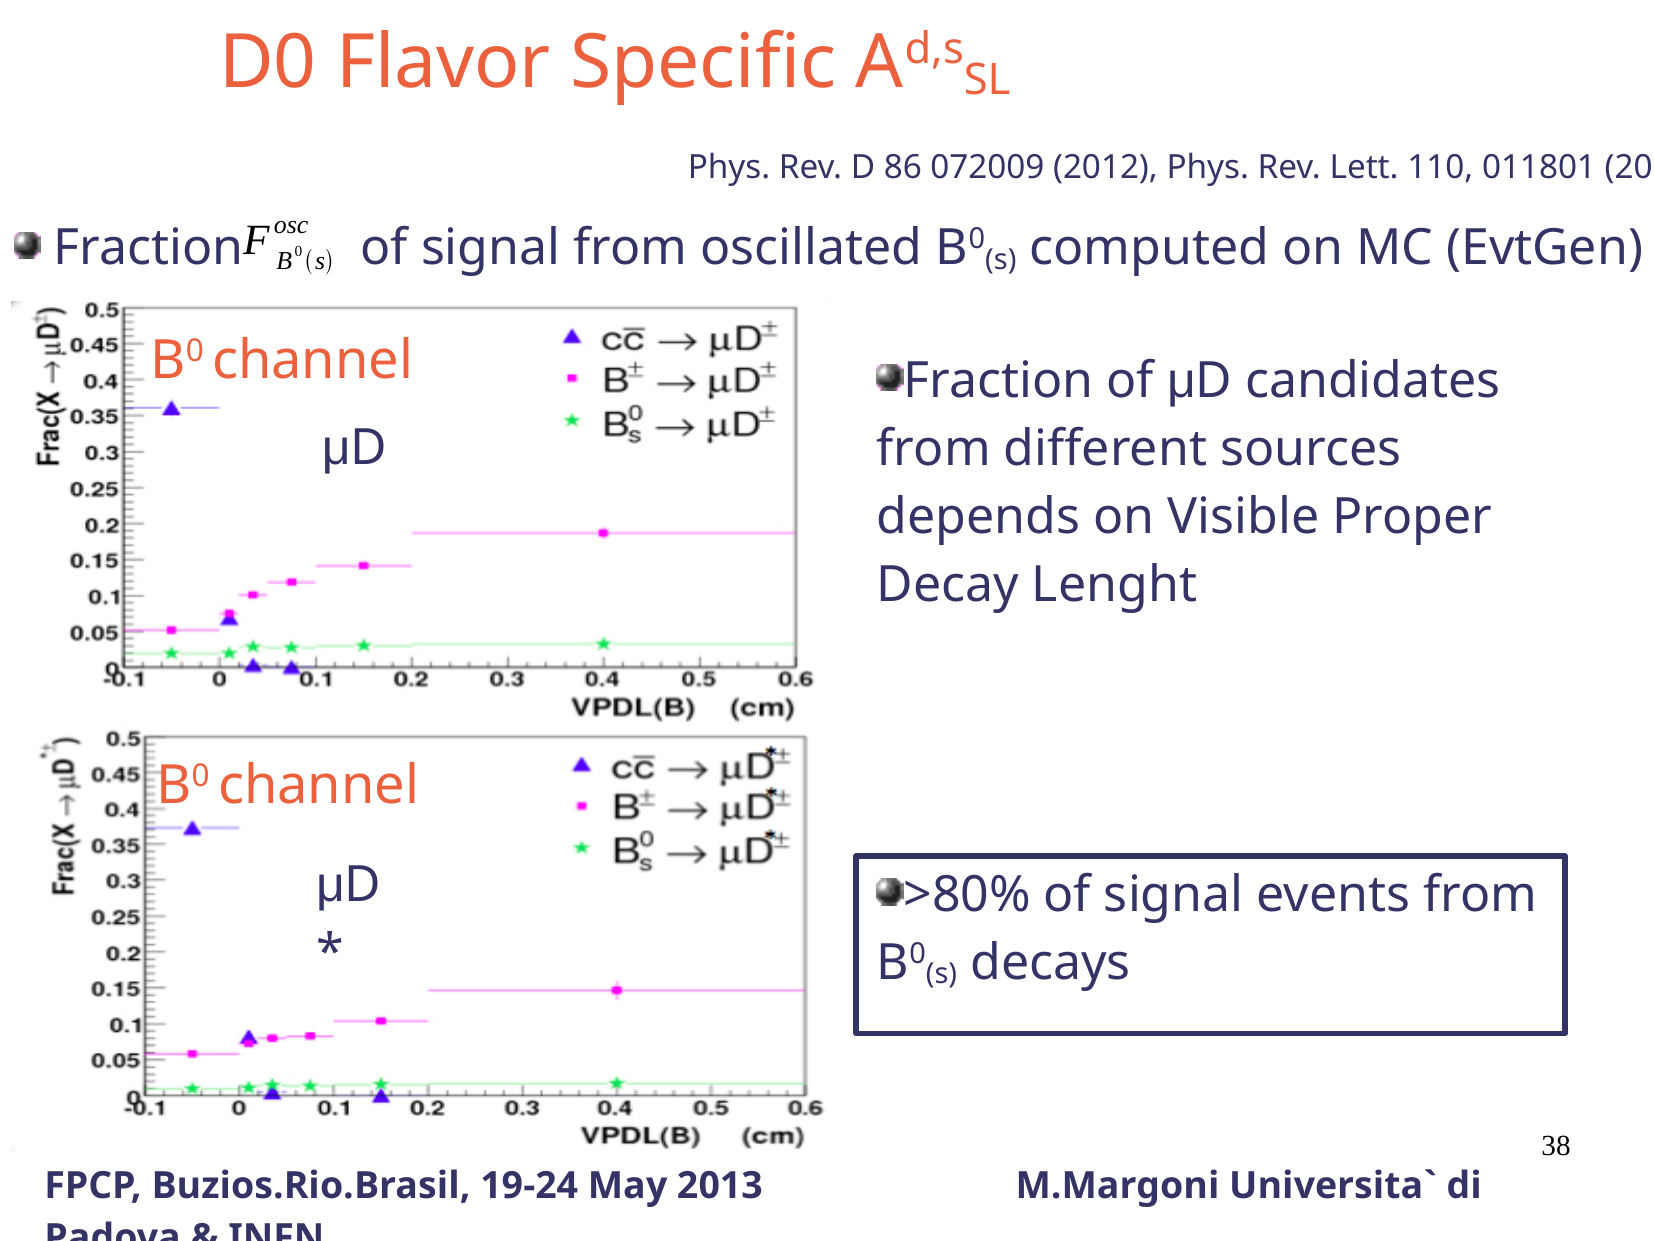

D0 Flavor Specific Ad,sSL
Phys. Rev. D 86 072009 (2012), Phys. Rev. Lett. 110, 011801 (2013)
 Fraction of signal from oscillated B0(s) computed on MC (EvtGen)
B0 channel
Fraction of μD candidates from different sources depends on Visible Proper Decay Lenght
μD
B0 channel
μD*
>80% of signal events from B0(s) decays
38
FPCP, Buzios.Rio.Brasil, 19-24 May 2013 M.Margoni Universita` di Padova & INFN